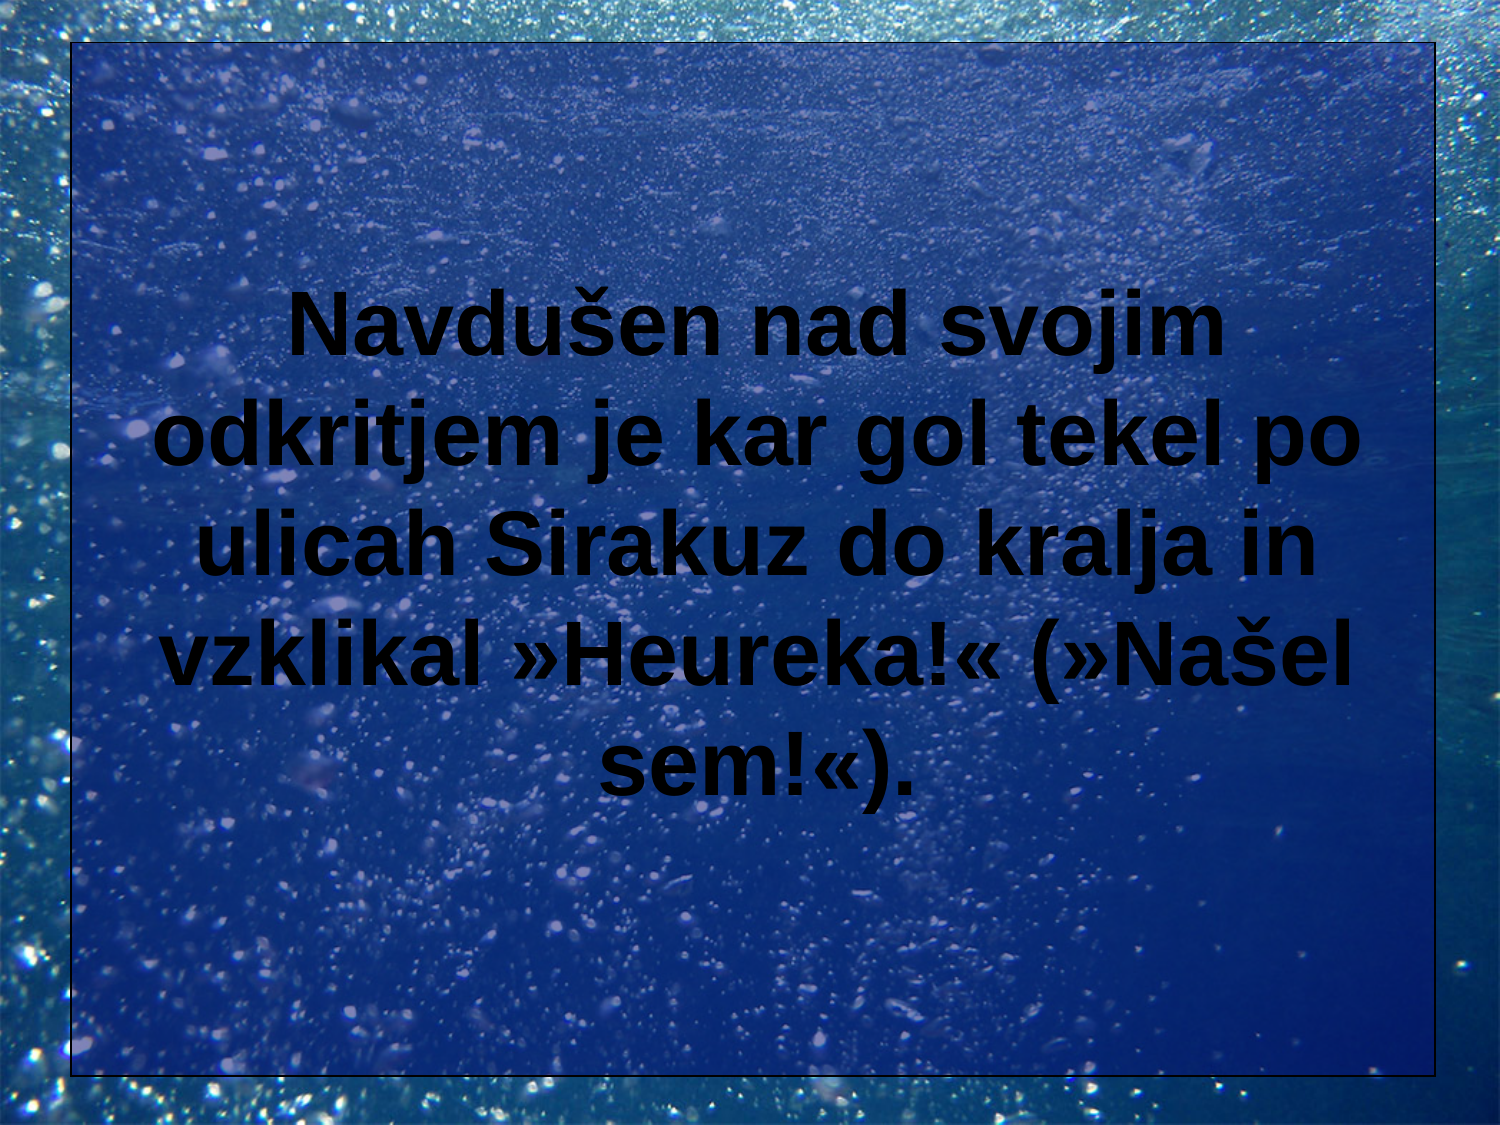

# Navdušen nad svojim odkritjem je kar gol tekel po ulicah Sirakuz do kralja in vzklikal »Heureka!« (»Našel sem!«).